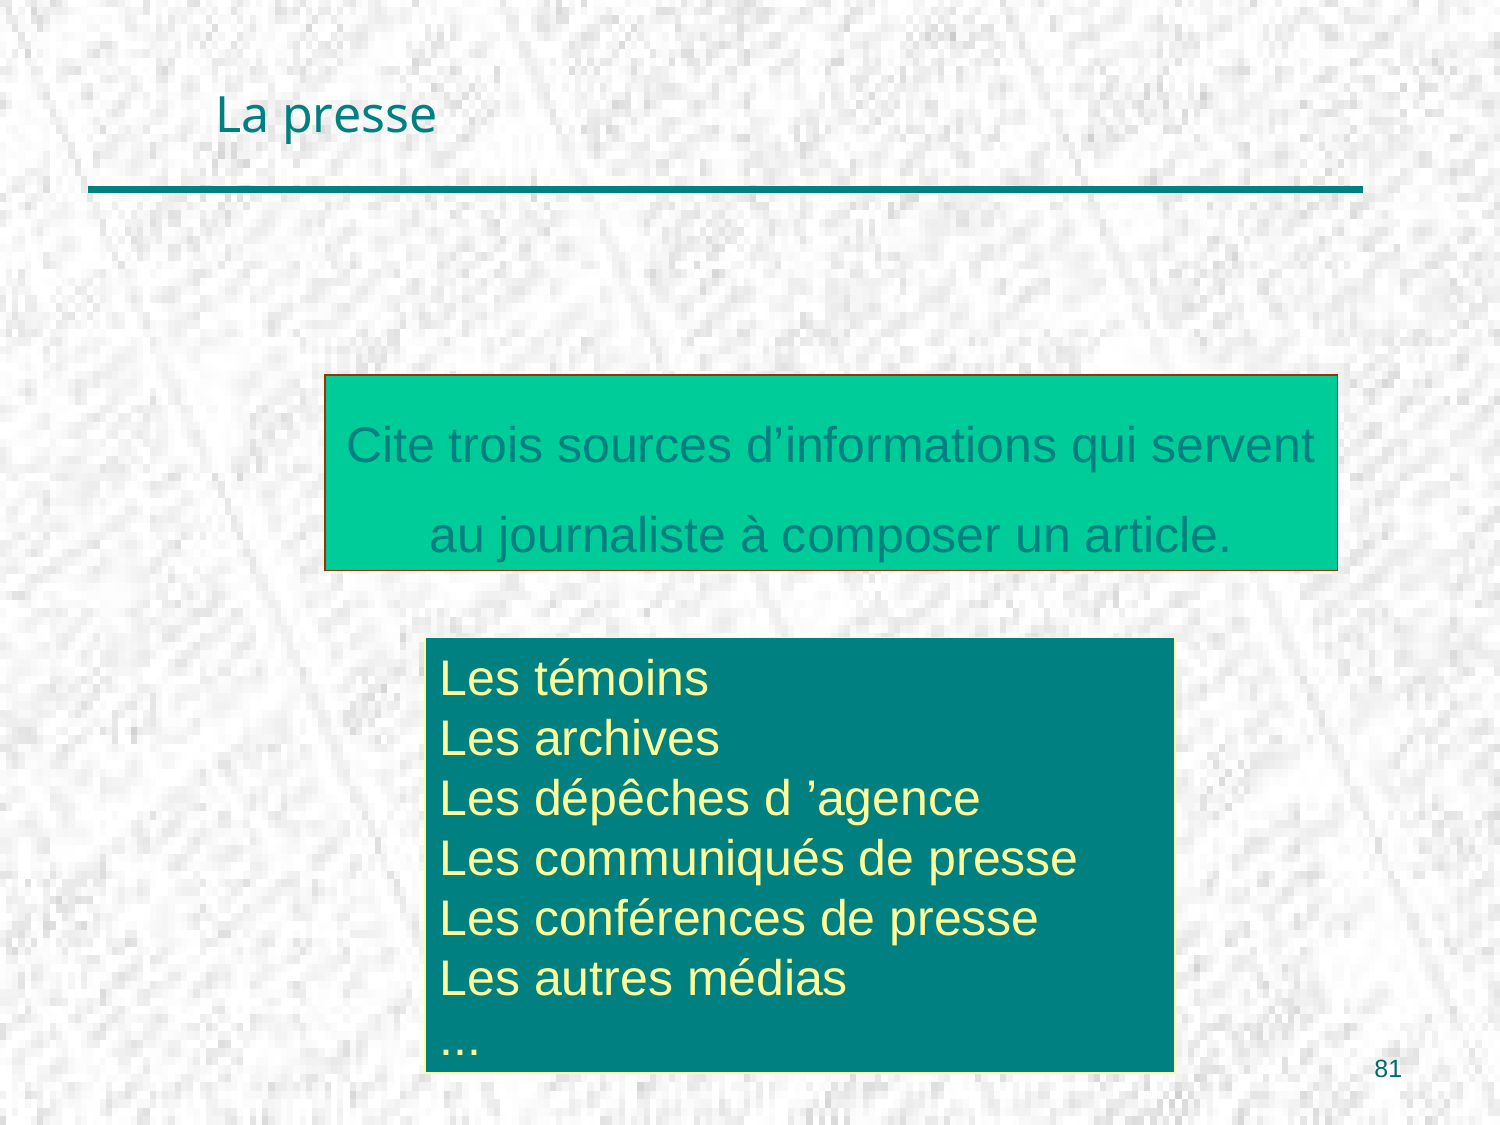

La presse
Cite trois sources d’informations qui servent au journaliste à composer un article.
Les témoins
Les archives
Les dépêches d ’agence
Les communiqués de presse
Les conférences de presse
Les autres médias
...
81